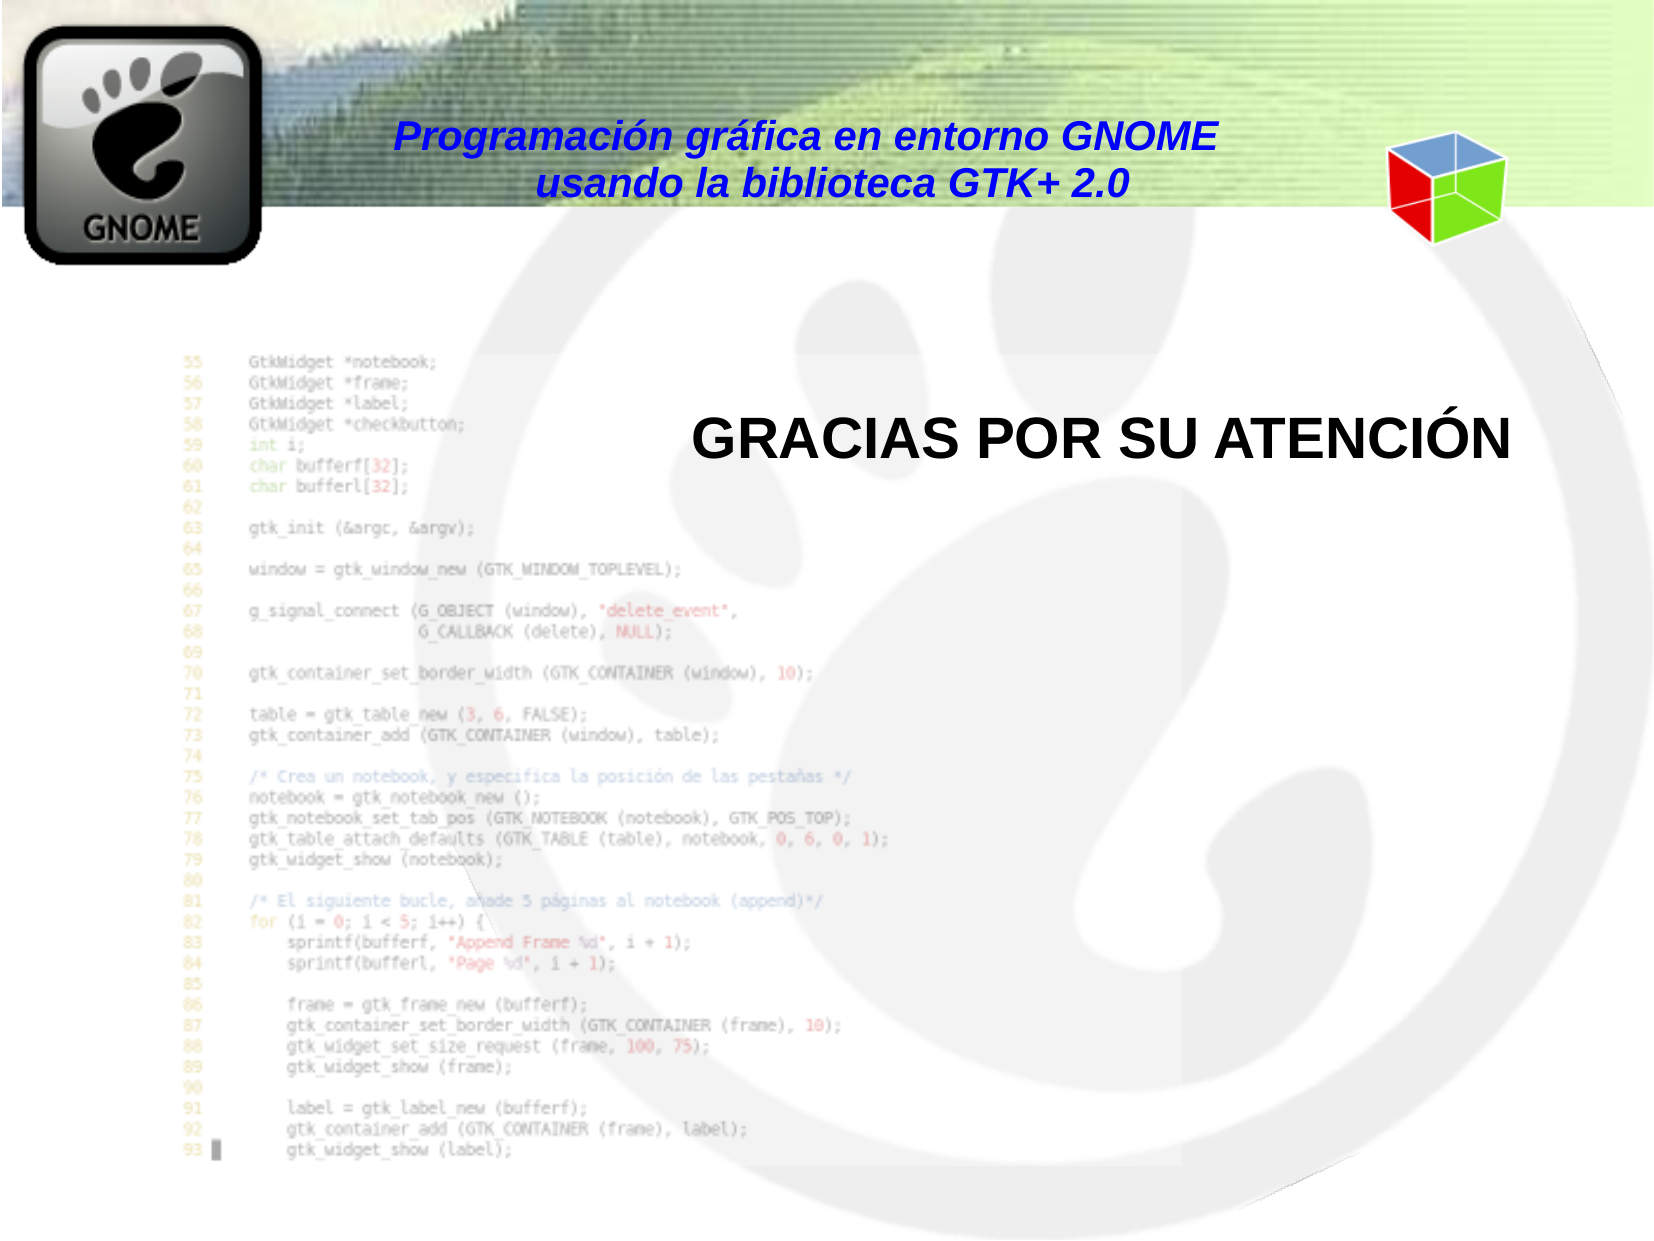

# Programación gráfica en entorno GNOME usando la biblioteca GTK+ 2.0
 GRACIAS POR SU ATENCIÓN